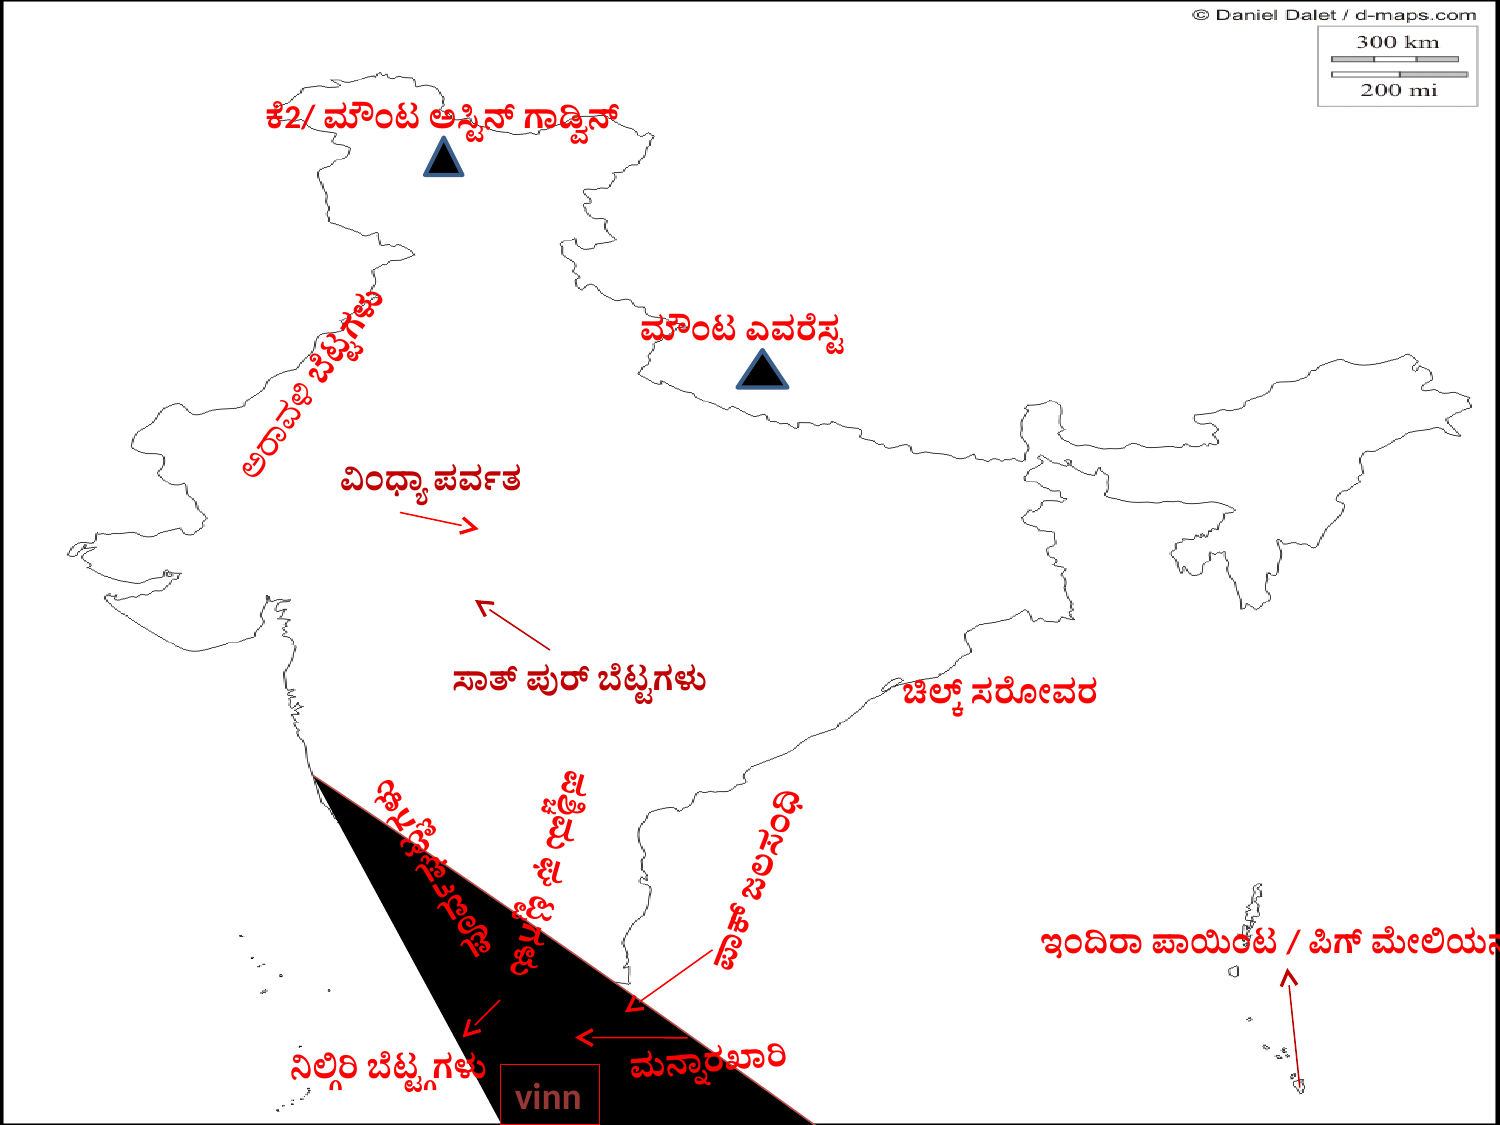

ಭಾರತ ನಕ್ಷೆ
ಕೆ2/ ಮೌಂಟ ಅಸ್ಟಿನ್ ಗಾಡ್ವಿನ್
ಮೌಂಟ ಎವರೆಸ್ಟ
ಅರಾವಳಿ ಬೆಟ್ಟಗಳು
ವಿಂಧ್ಯಾ ಪರ್ವತ
ಸಾತ್ ಪುರ್ ಬೆಟ್ಟಗಳು
ಚಿಲ್ಕ್ ಸರೋವರ
ಪೂರ್ವಘಟ್ಟಗಳು
ಪಾಕ್ ಜಲಸಂಧಿ
ಪಶ್ಚಿಮ ಘ ಟ್ಟಗಳು
ಇಂದಿರಾ ಪಾಯಿಂಟ / ಪಿಗ್ ಮೇಲಿಯನ
ಮನ್ನಾರಖಾರಿ
ನಿಲ್ಗಿರಿ ಬೆಟ್ಟ್ಗಗಳು
vinn